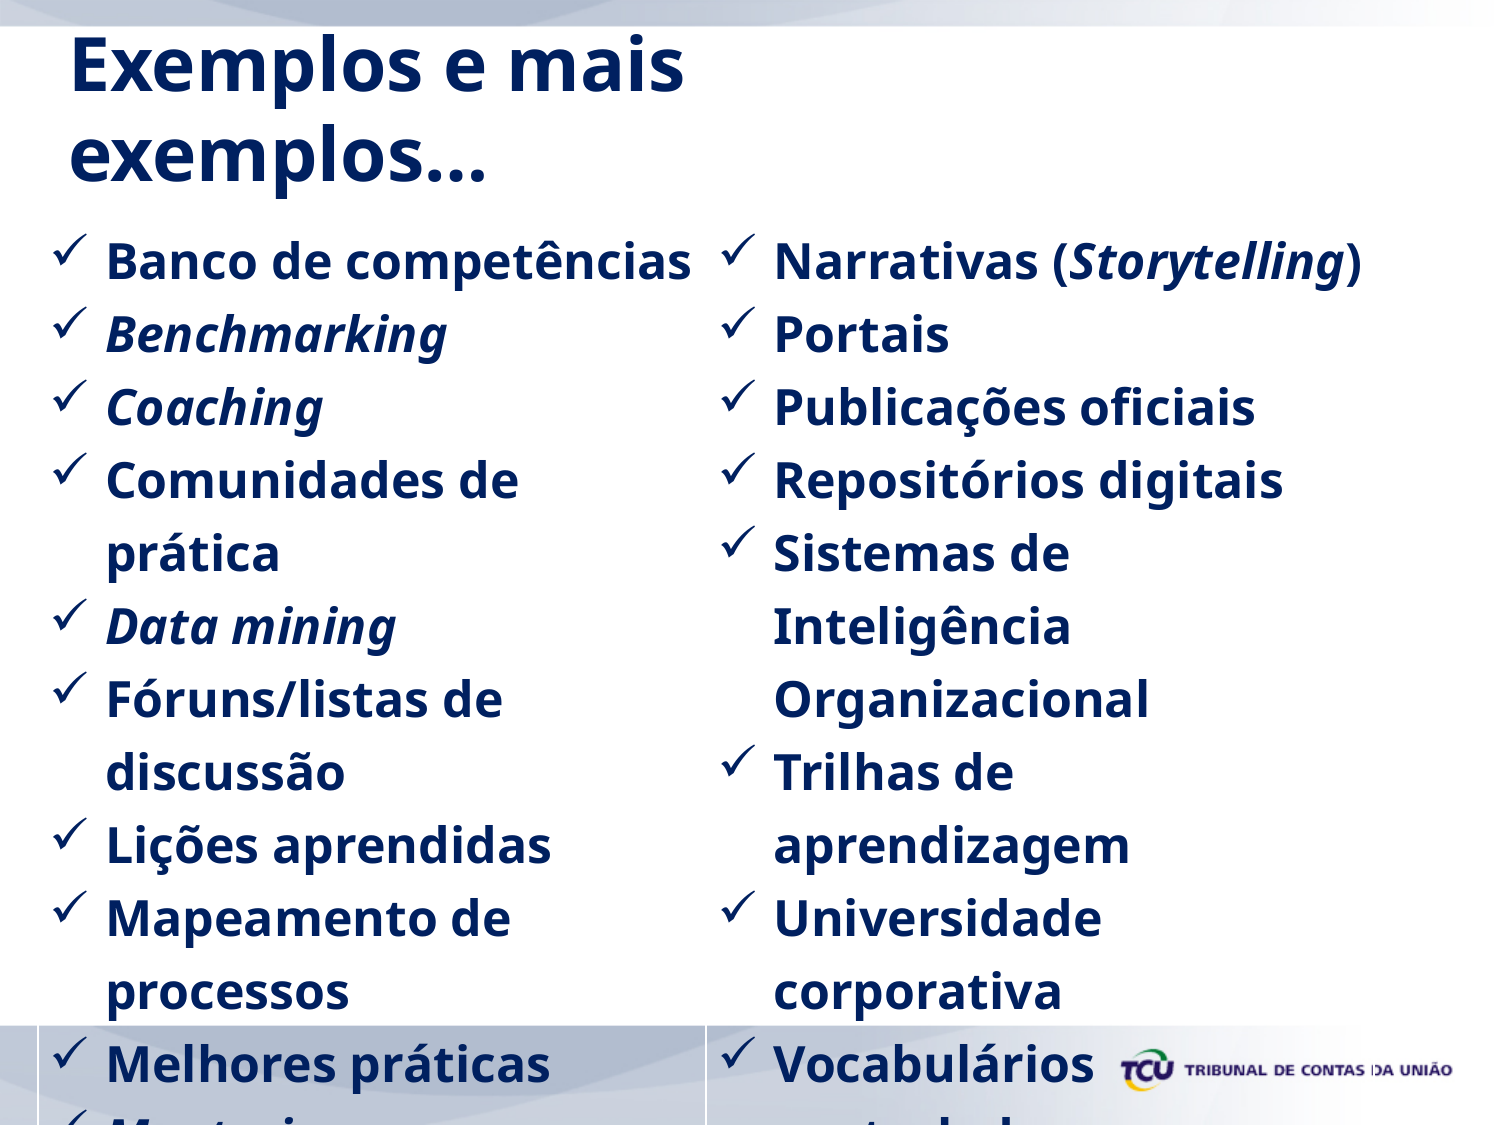

# Exemplos e mais exemplos…
| Banco de competências Benchmarking Coaching Comunidades de prática Data mining Fóruns/listas de discussão Lições aprendidas Mapeamento de processos Melhores práticas Mentoring Memória organizacional | Narrativas (Storytelling) Portais Publicações oficiais Repositórios digitais Sistemas de Inteligência Organizacional Trilhas de aprendizagem Universidade corporativa Vocabulários controlados Wikis ... |
| --- | --- |